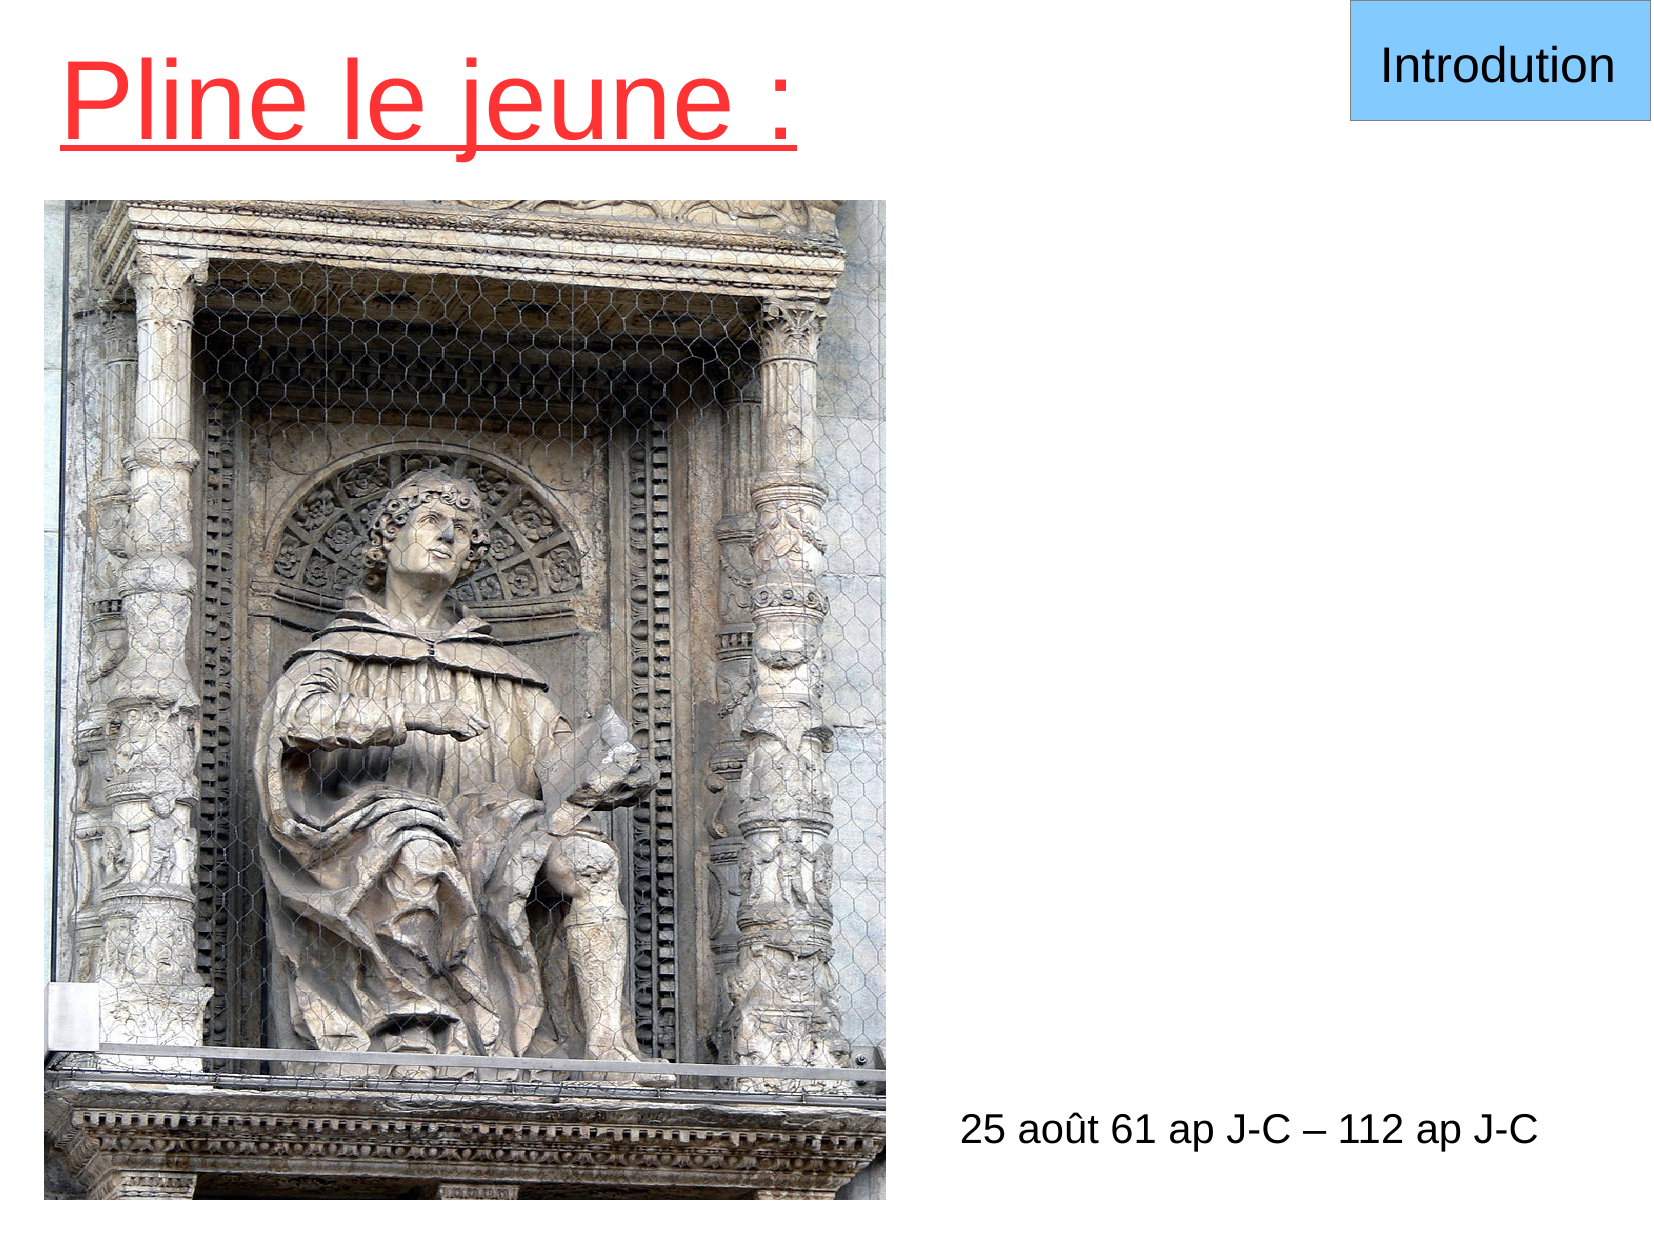

Pline le jeune :
Introdution
25 août 61 ap J-C – 112 ap J-C